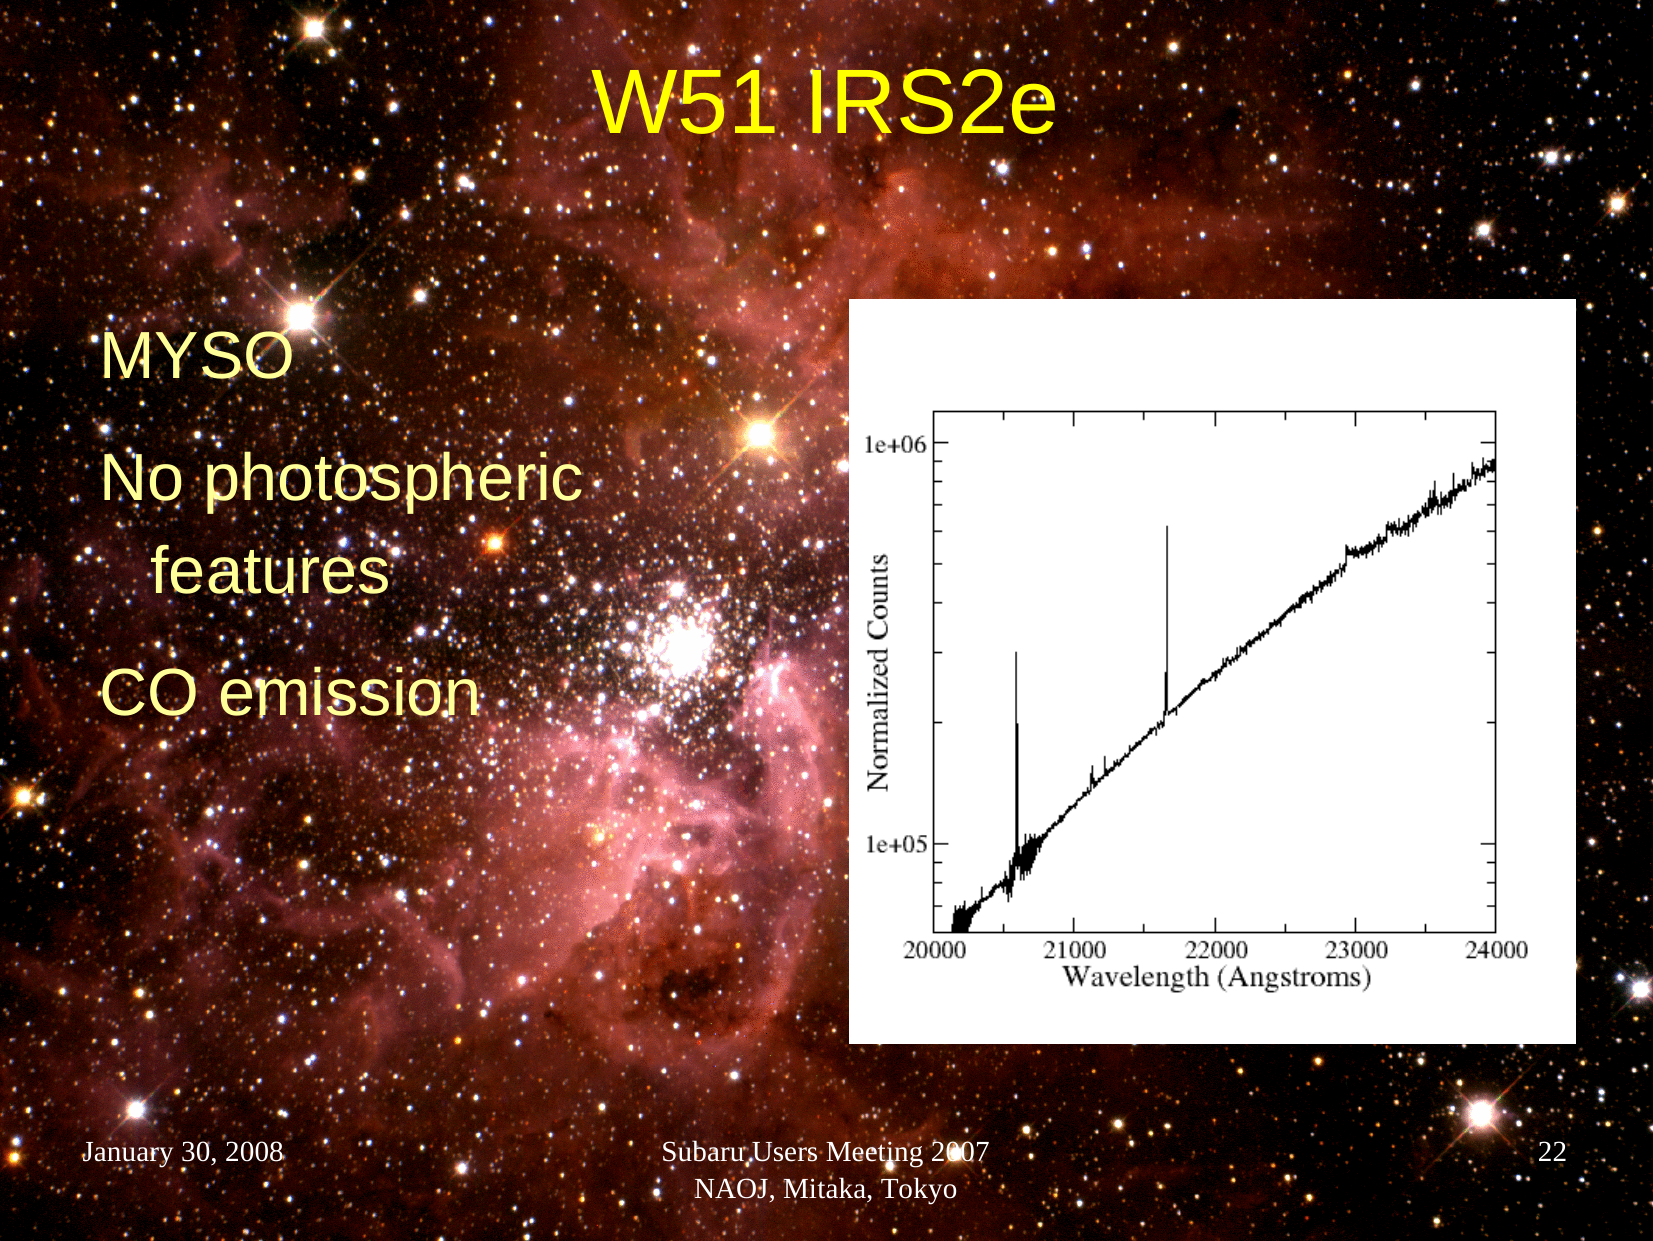

# W51 IRS2e
MYSO
No photospheric features
CO emission
22